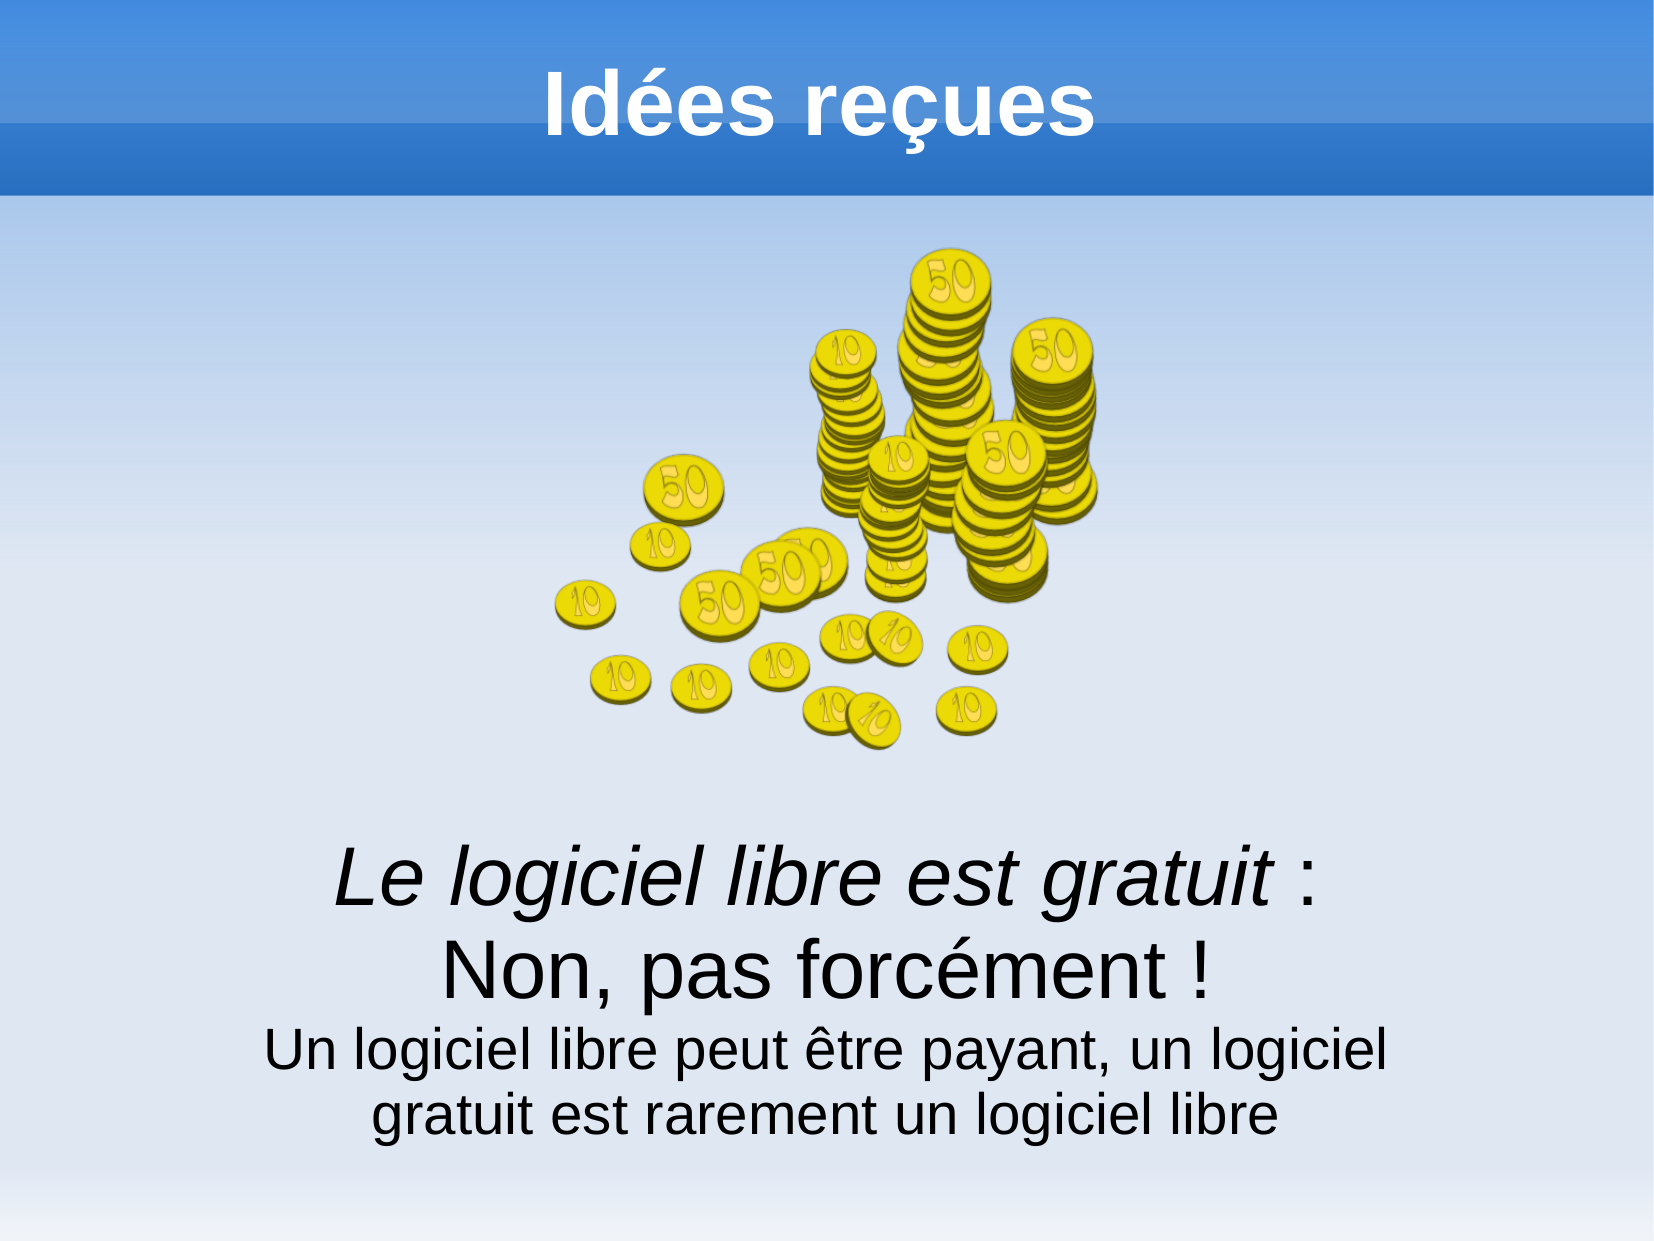

# Idées reçues
Le logiciel libre est gratuit :
Non, pas forcément !
Un logiciel libre peut être payant, un logiciel gratuit est rarement un logiciel libre